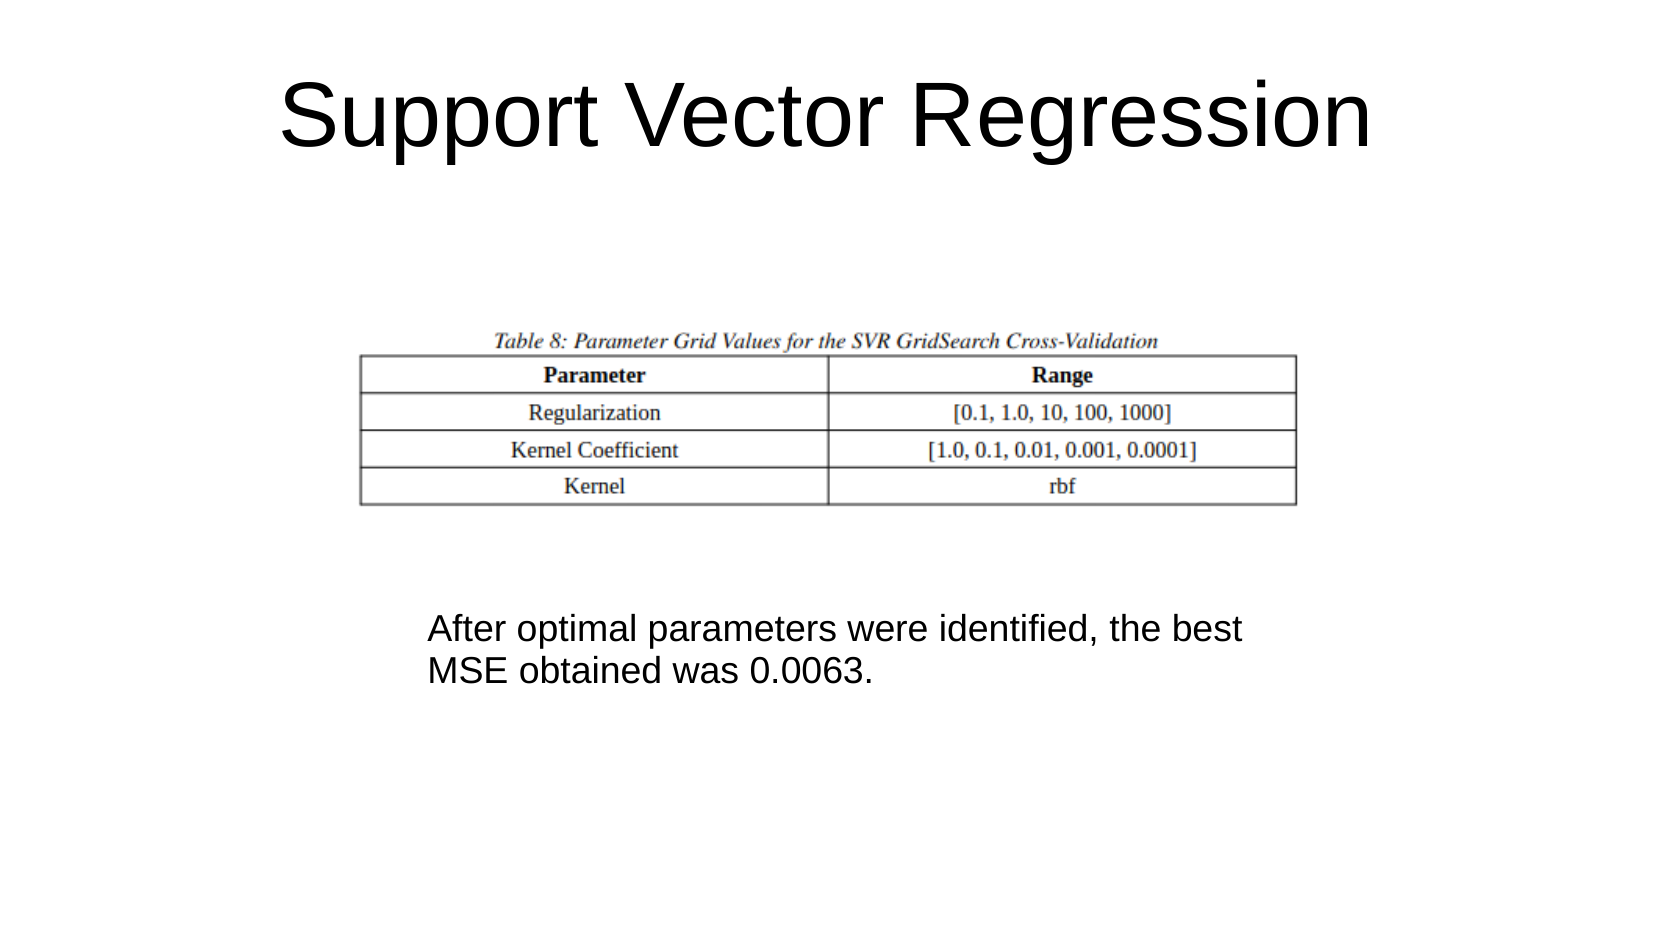

# Support Vector Regression
After optimal parameters were identified, the best MSE obtained was 0.0063.